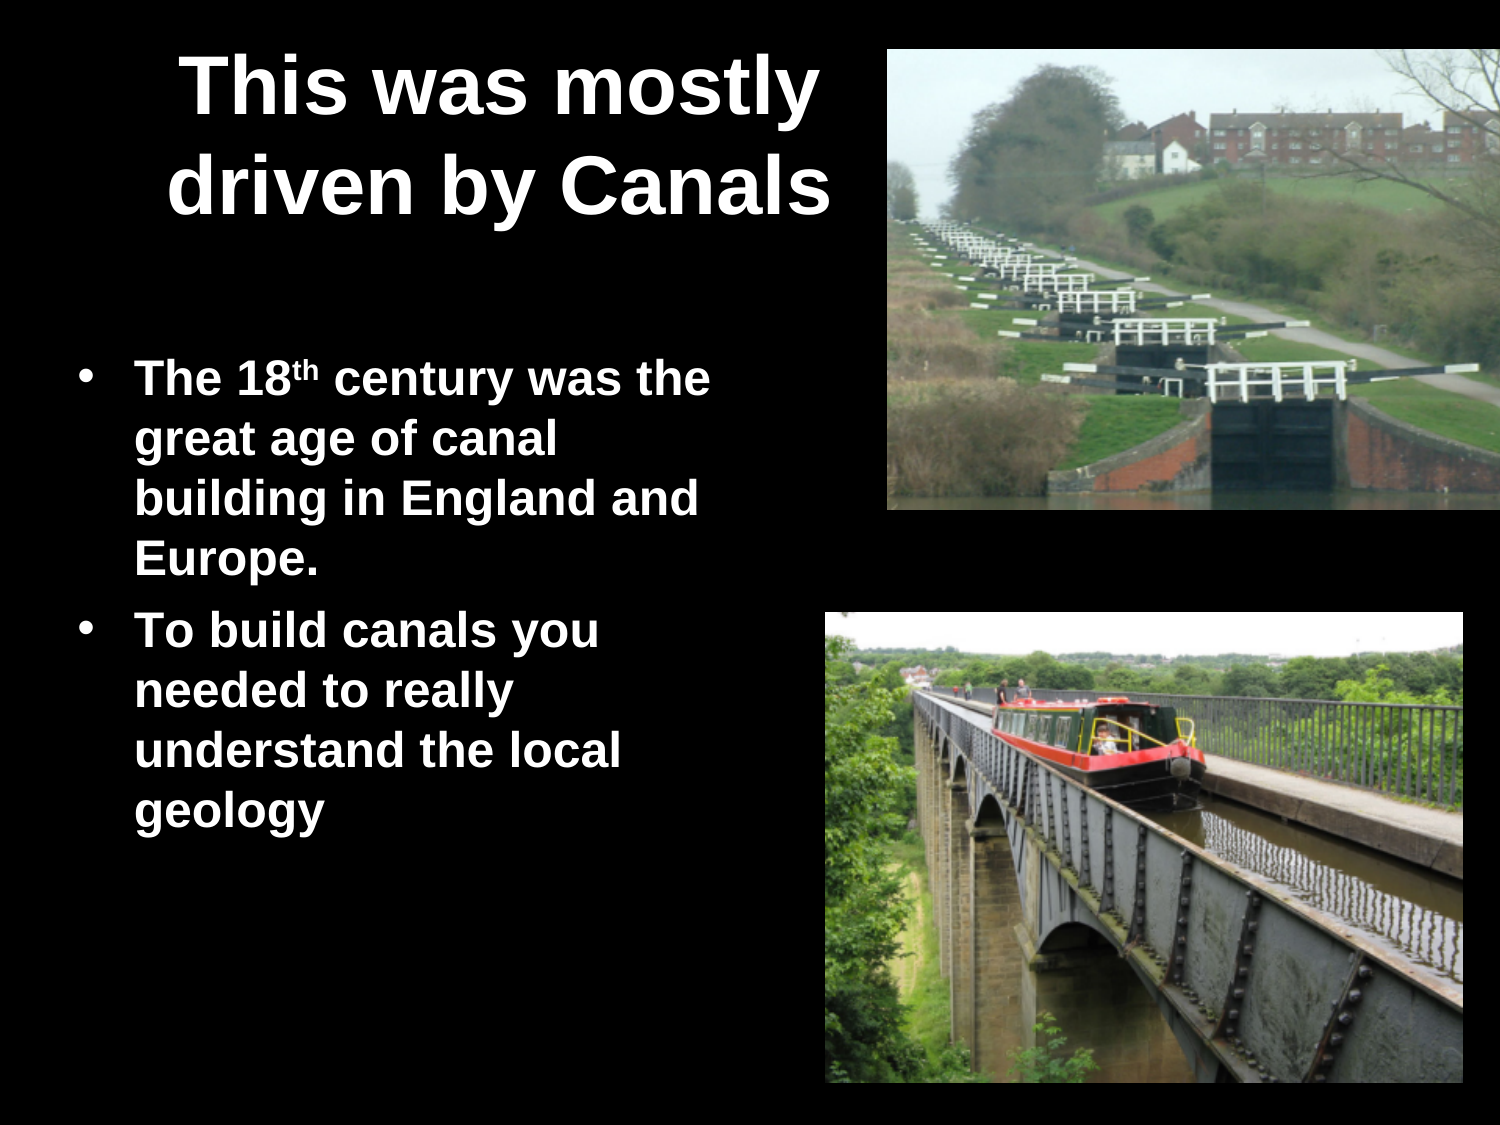

# This was mostly driven by Canals
The 18th century was the great age of canal building in England and Europe.
To build canals you needed to really understand the local geology